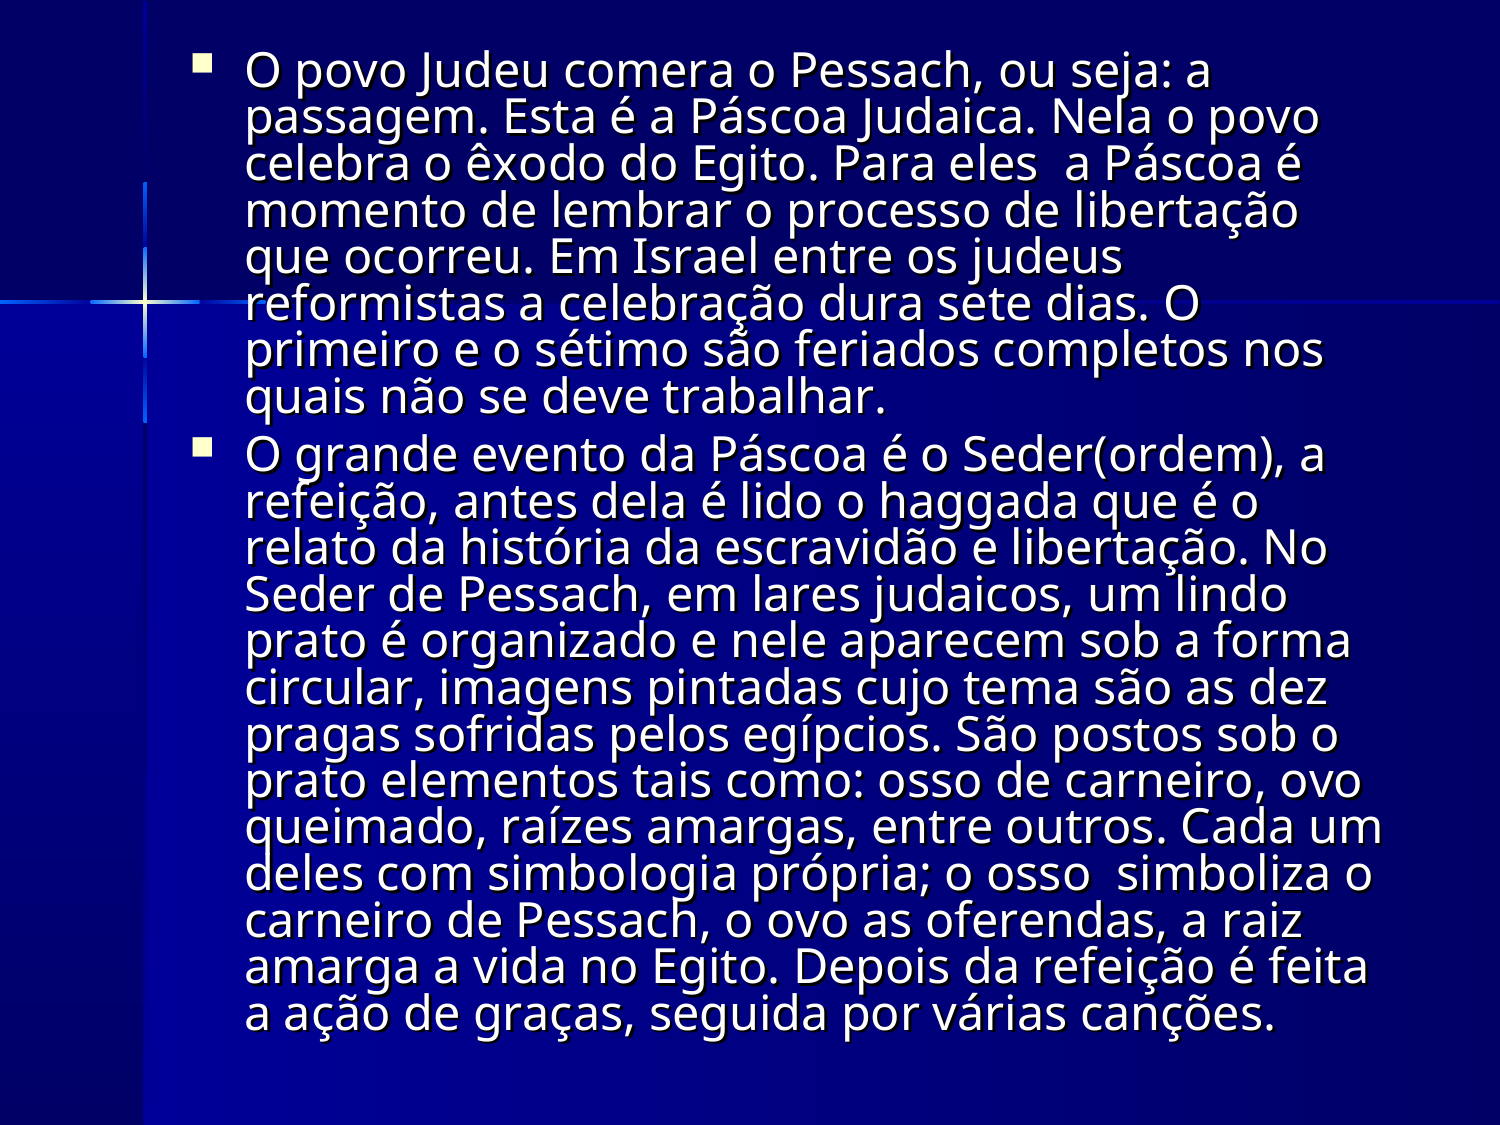

# O povo Judeu comera o Pessach, ou seja: a passagem. Esta é a Páscoa Judaica. Nela o povo celebra o êxodo do Egito. Para eles a Páscoa é momento de lembrar o processo de libertação que ocorreu. Em Israel entre os judeus reformistas a celebração dura sete dias. O primeiro e o sétimo são feriados completos nos quais não se deve trabalhar.
O grande evento da Páscoa é o Seder(ordem), a refeição, antes dela é lido o haggada que é o relato da história da escravidão e libertação. No Seder de Pessach, em lares judaicos, um lindo prato é organizado e nele aparecem sob a forma circular, imagens pintadas cujo tema são as dez pragas sofridas pelos egípcios. São postos sob o prato elementos tais como: osso de carneiro, ovo queimado, raízes amargas, entre outros. Cada um deles com simbologia própria; o osso simboliza o carneiro de Pessach, o ovo as oferendas, a raiz amarga a vida no Egito. Depois da refeição é feita a ação de graças, seguida por várias canções.